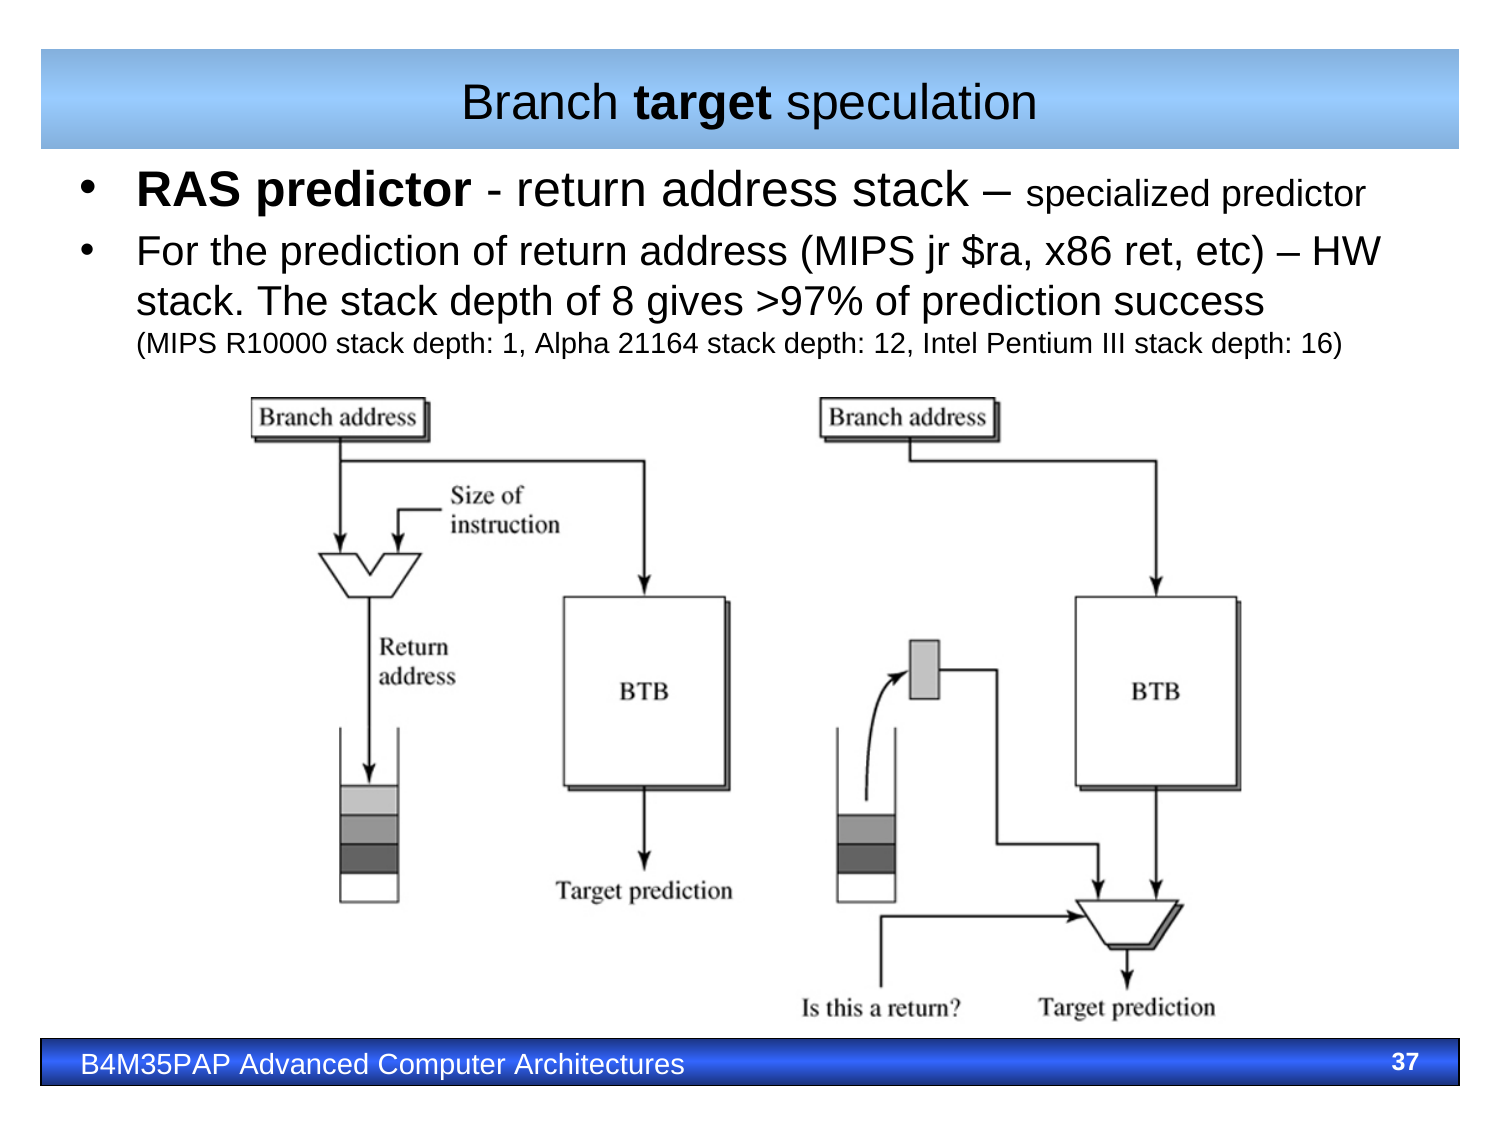

# Branch target speculation
RAS predictor - return address stack – specialized predictor
For the prediction of return address (MIPS jr $ra, x86 ret, etc) – HW stack. The stack depth of 8 gives >97% of prediction success
(MIPS R10000 stack depth: 1, Alpha 21164 stack depth: 12, Intel Pentium III stack depth: 16)